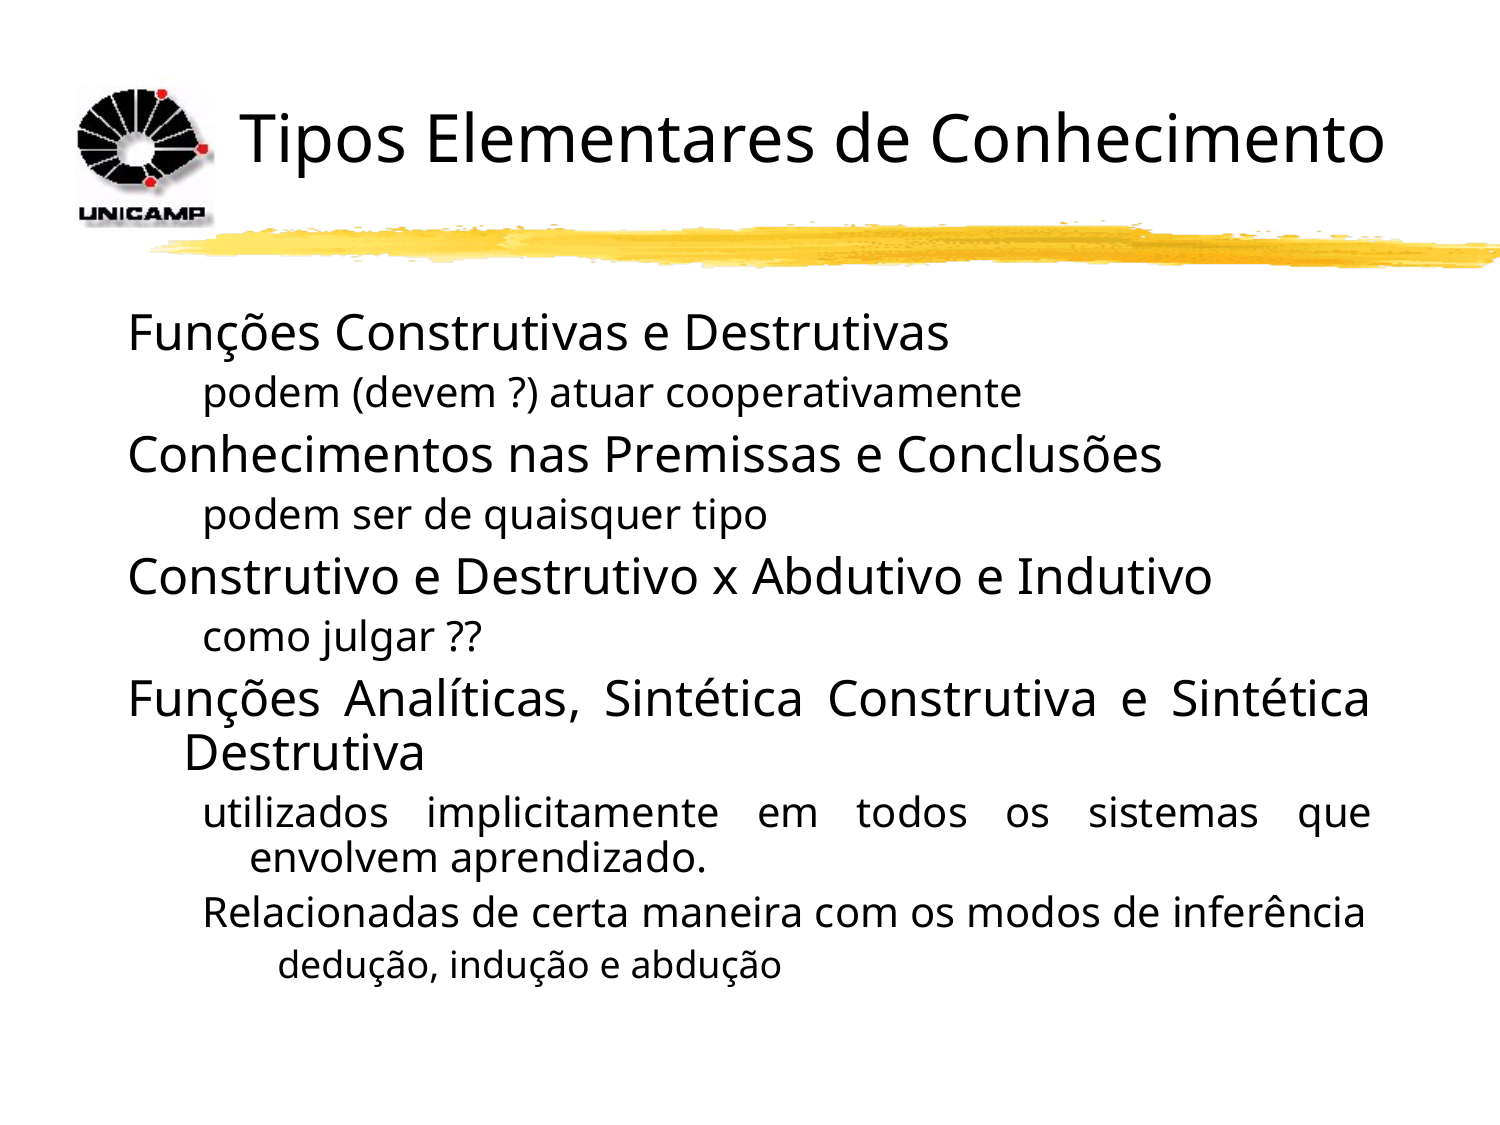

Tipos Elementares de Conhecimento
Funções Construtivas e Destrutivas
podem (devem ?) atuar cooperativamente
Conhecimentos nas Premissas e Conclusões
podem ser de quaisquer tipo
Construtivo e Destrutivo x Abdutivo e Indutivo
como julgar ??
Funções Analíticas, Sintética Construtiva e Sintética Destrutiva
utilizados implicitamente em todos os sistemas que envolvem aprendizado.
Relacionadas de certa maneira com os modos de inferência
dedução, indução e abdução